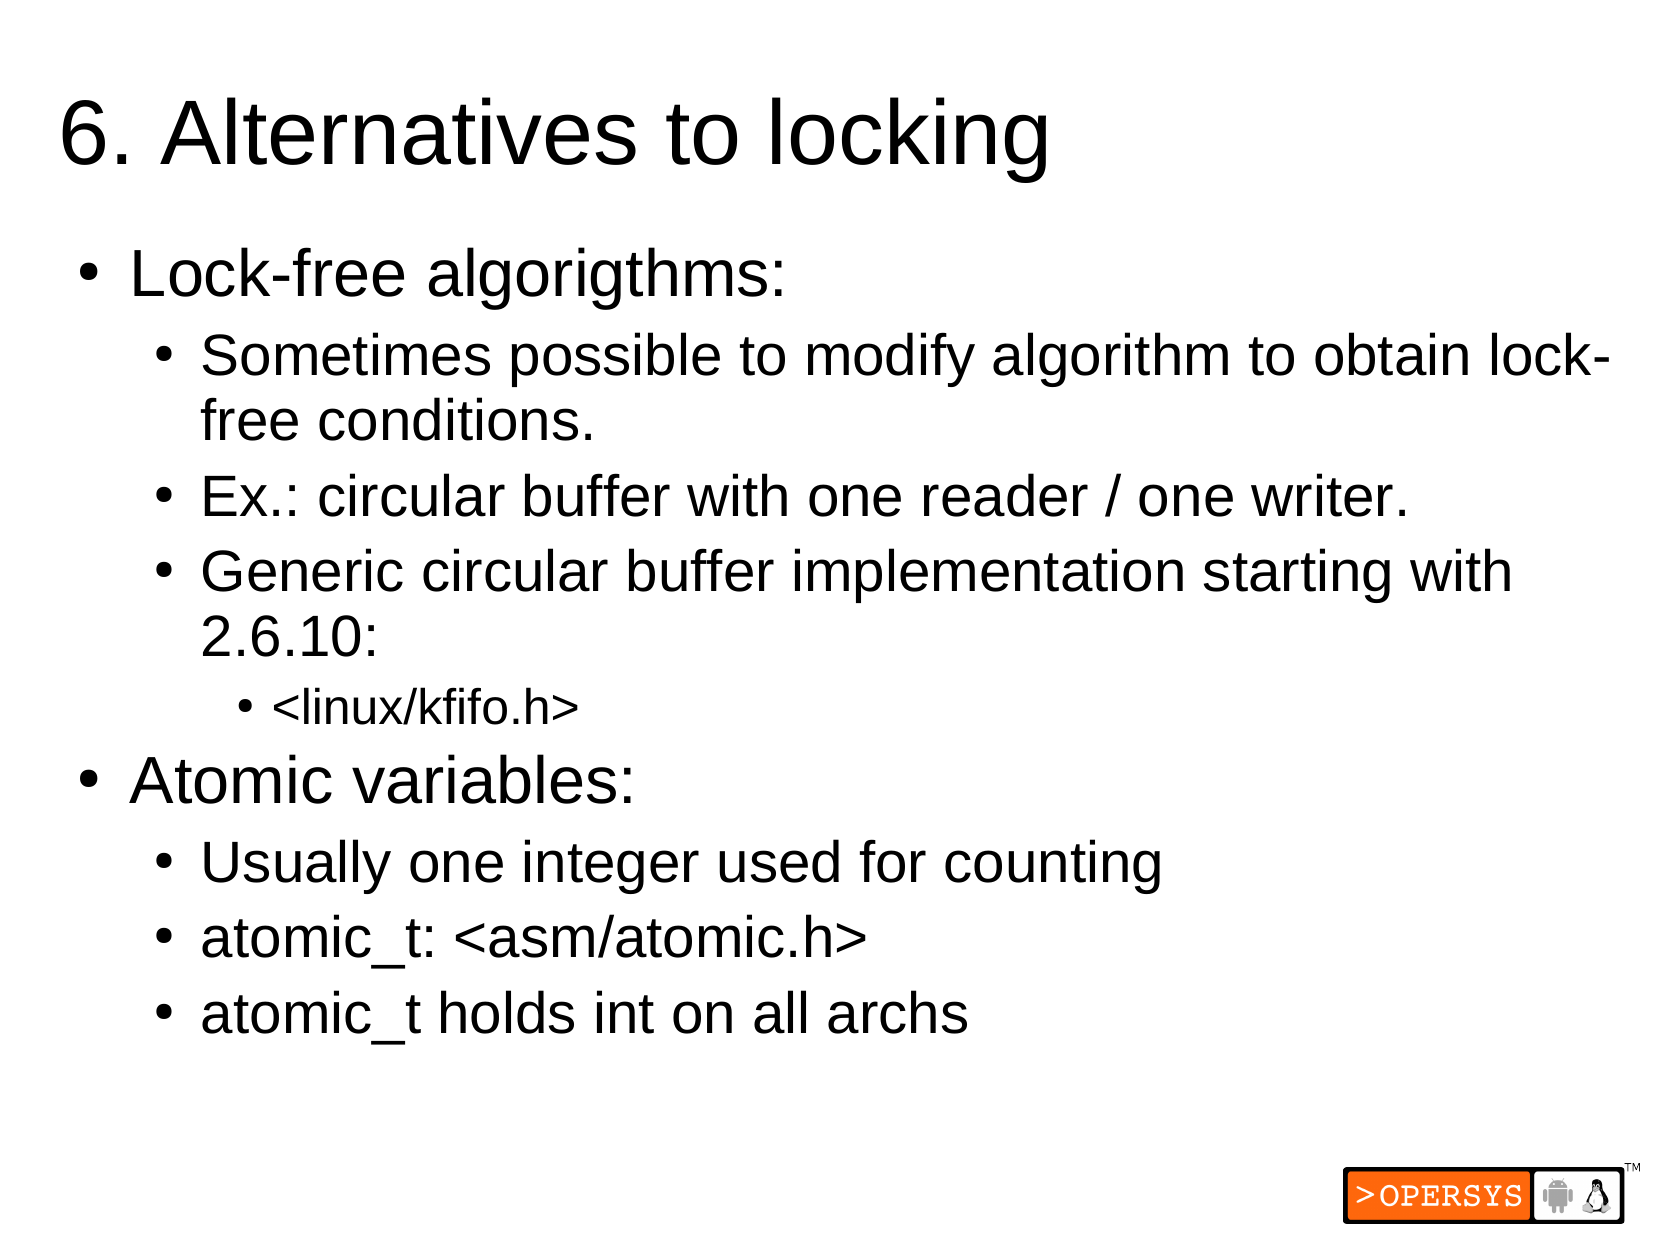

# 6. Alternatives to locking
Lock-free algorigthms:
Sometimes possible to modify algorithm to obtain lock-free conditions.
Ex.: circular buffer with one reader / one writer.
Generic circular buffer implementation starting with 2.6.10:
<linux/kfifo.h>
Atomic variables:
Usually one integer used for counting
atomic_t: <asm/atomic.h>
atomic_t holds int on all archs